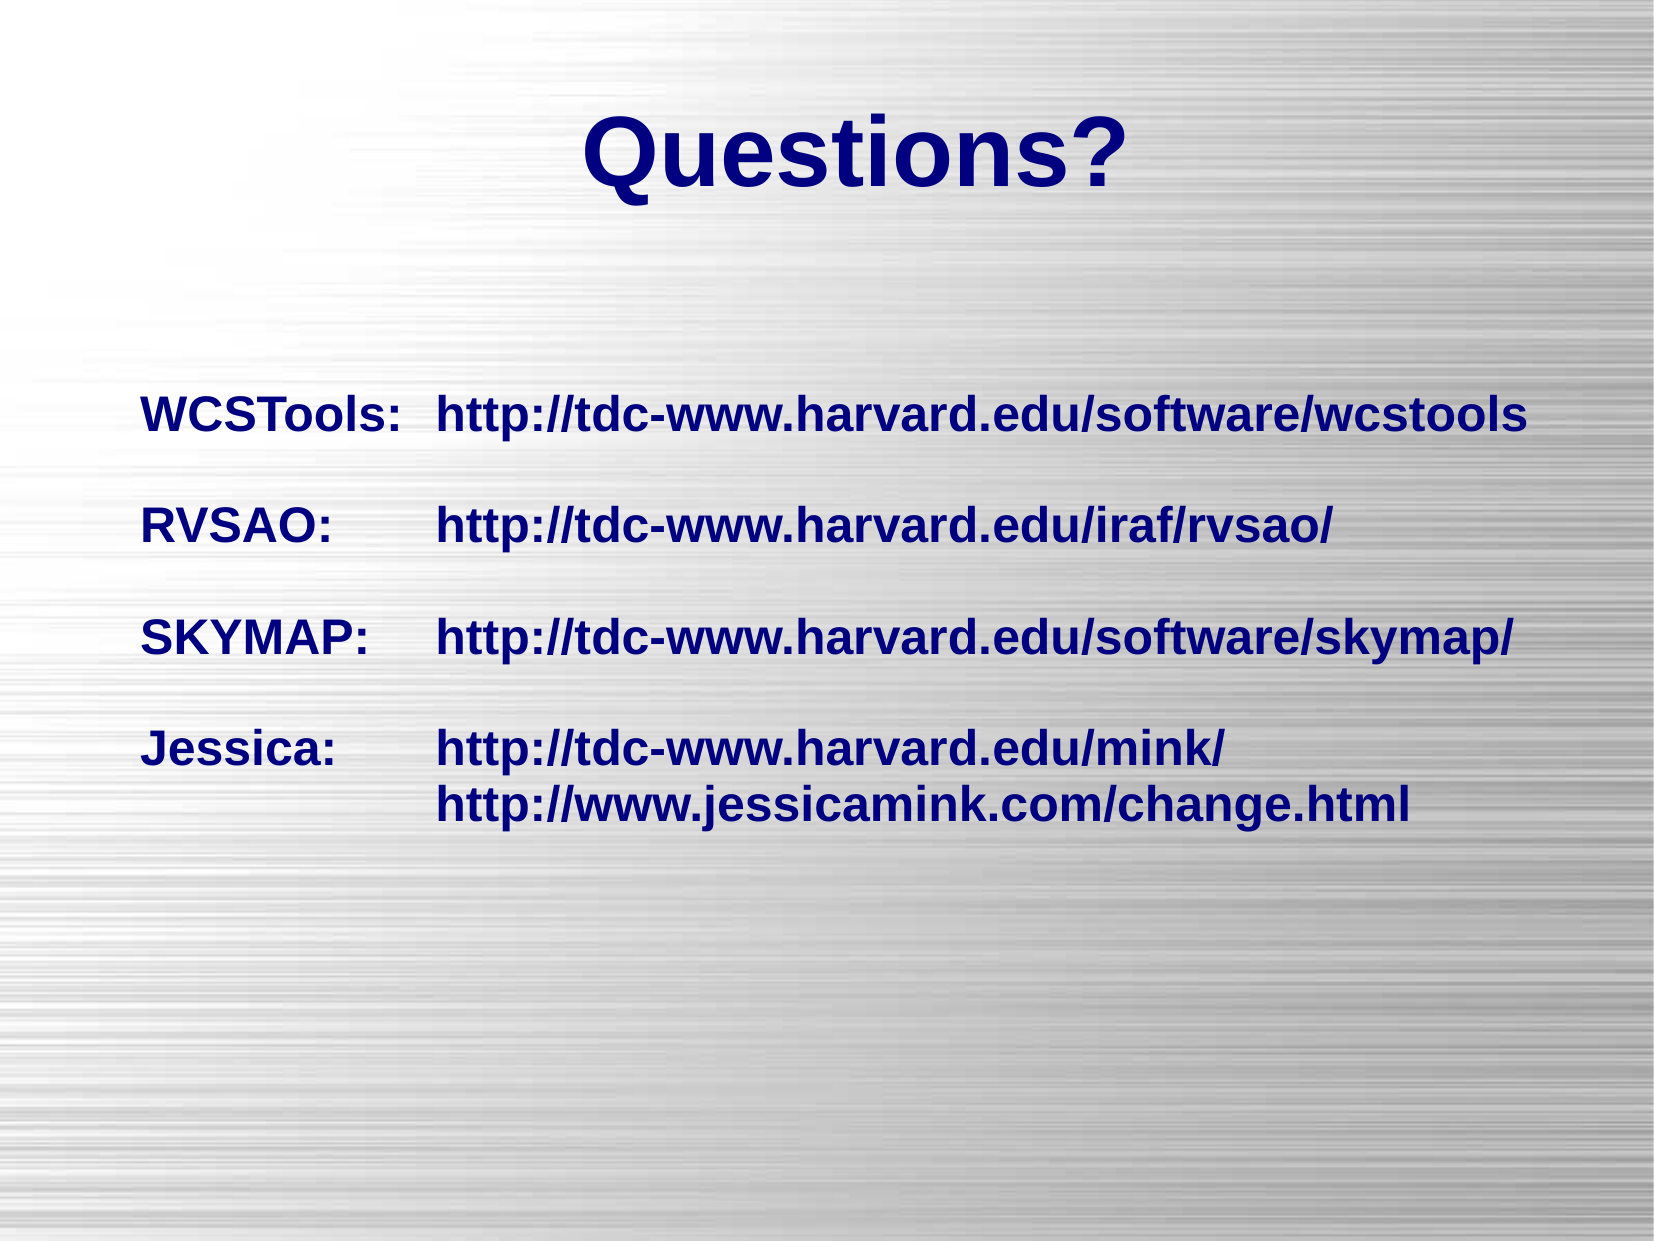

Questions?
WCSTools:	http://tdc-www.harvard.edu/software/wcstools
RVSAO:		http://tdc-www.harvard.edu/iraf/rvsao/
SKYMAP:	http://tdc-www.harvard.edu/software/skymap/
Jessica:		http://tdc-www.harvard.edu/mink/
				http://www.jessicamink.com/change.html